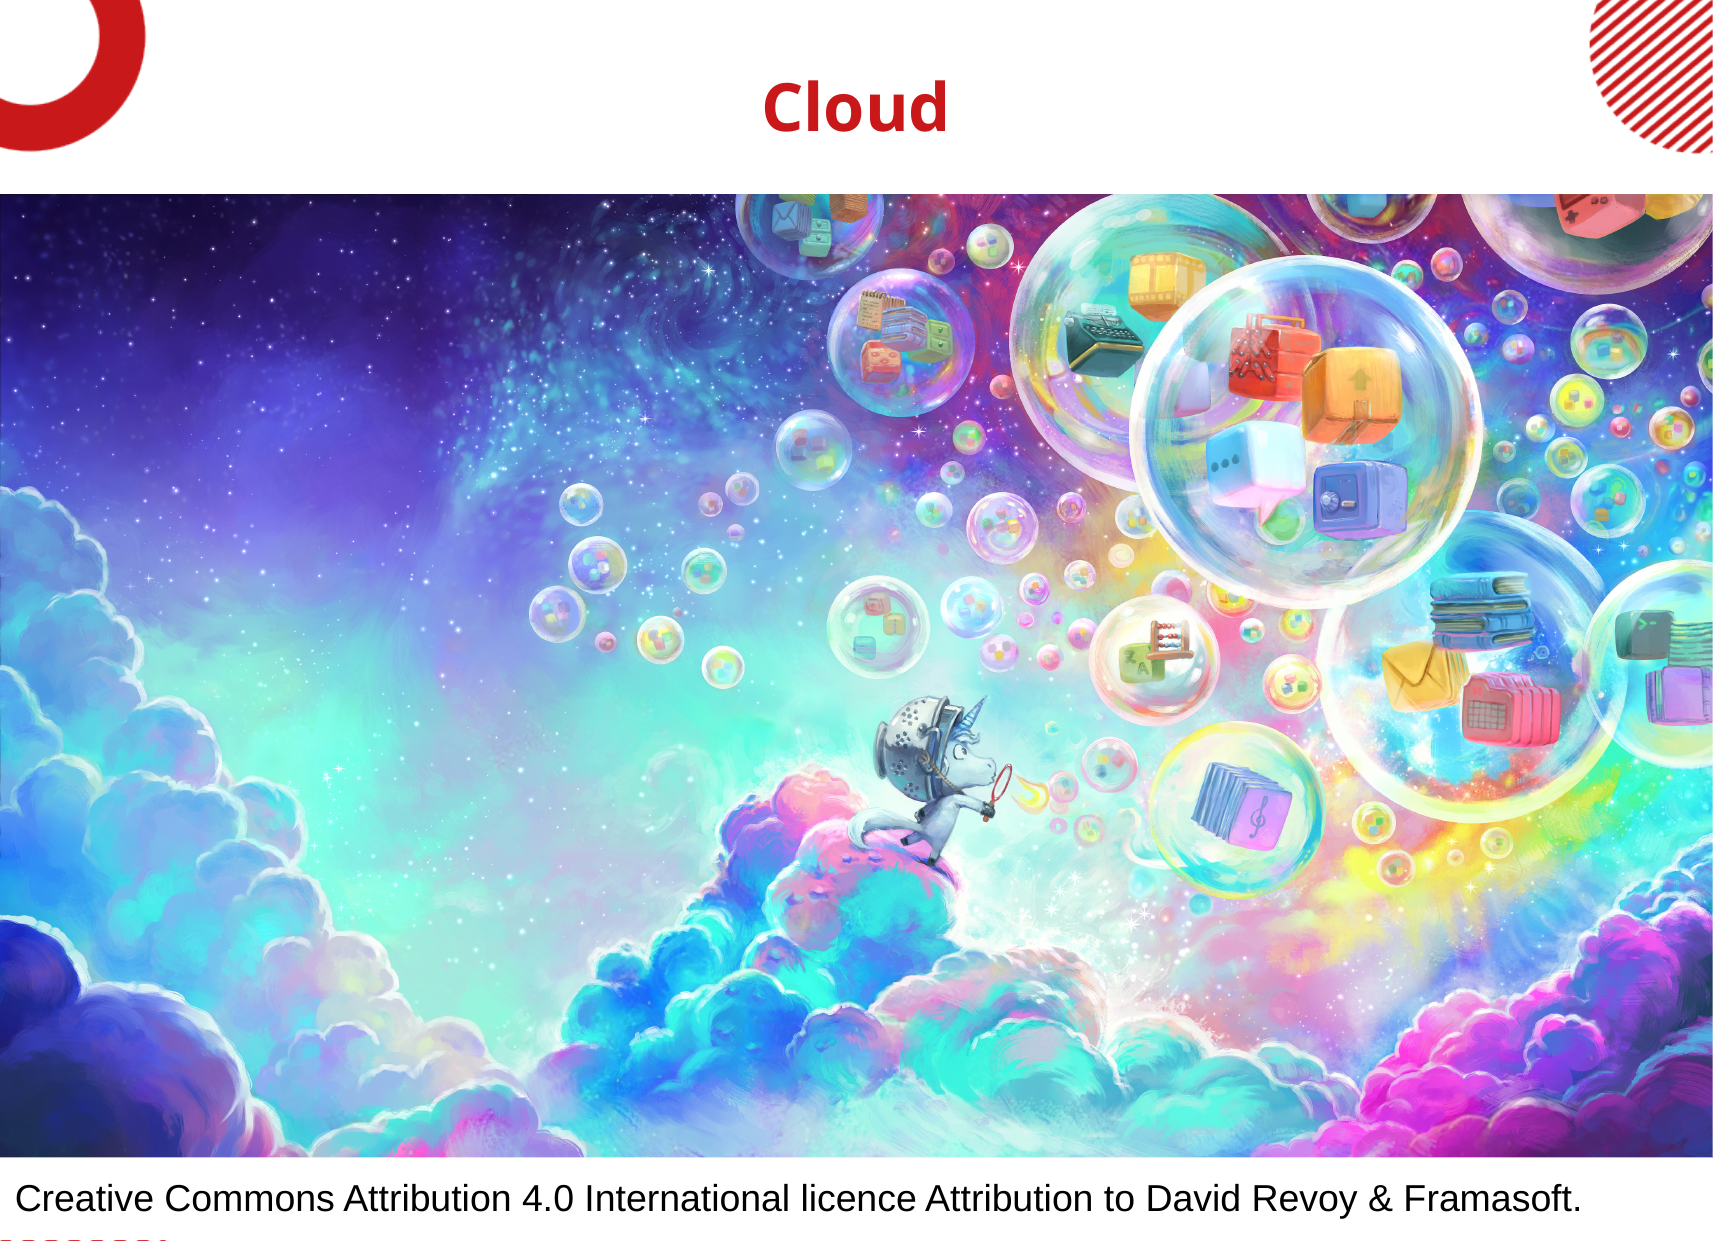

# Cloud
Creative Commons Attribution 4.0 International licence Attribution to David Revoy & Framasoft.